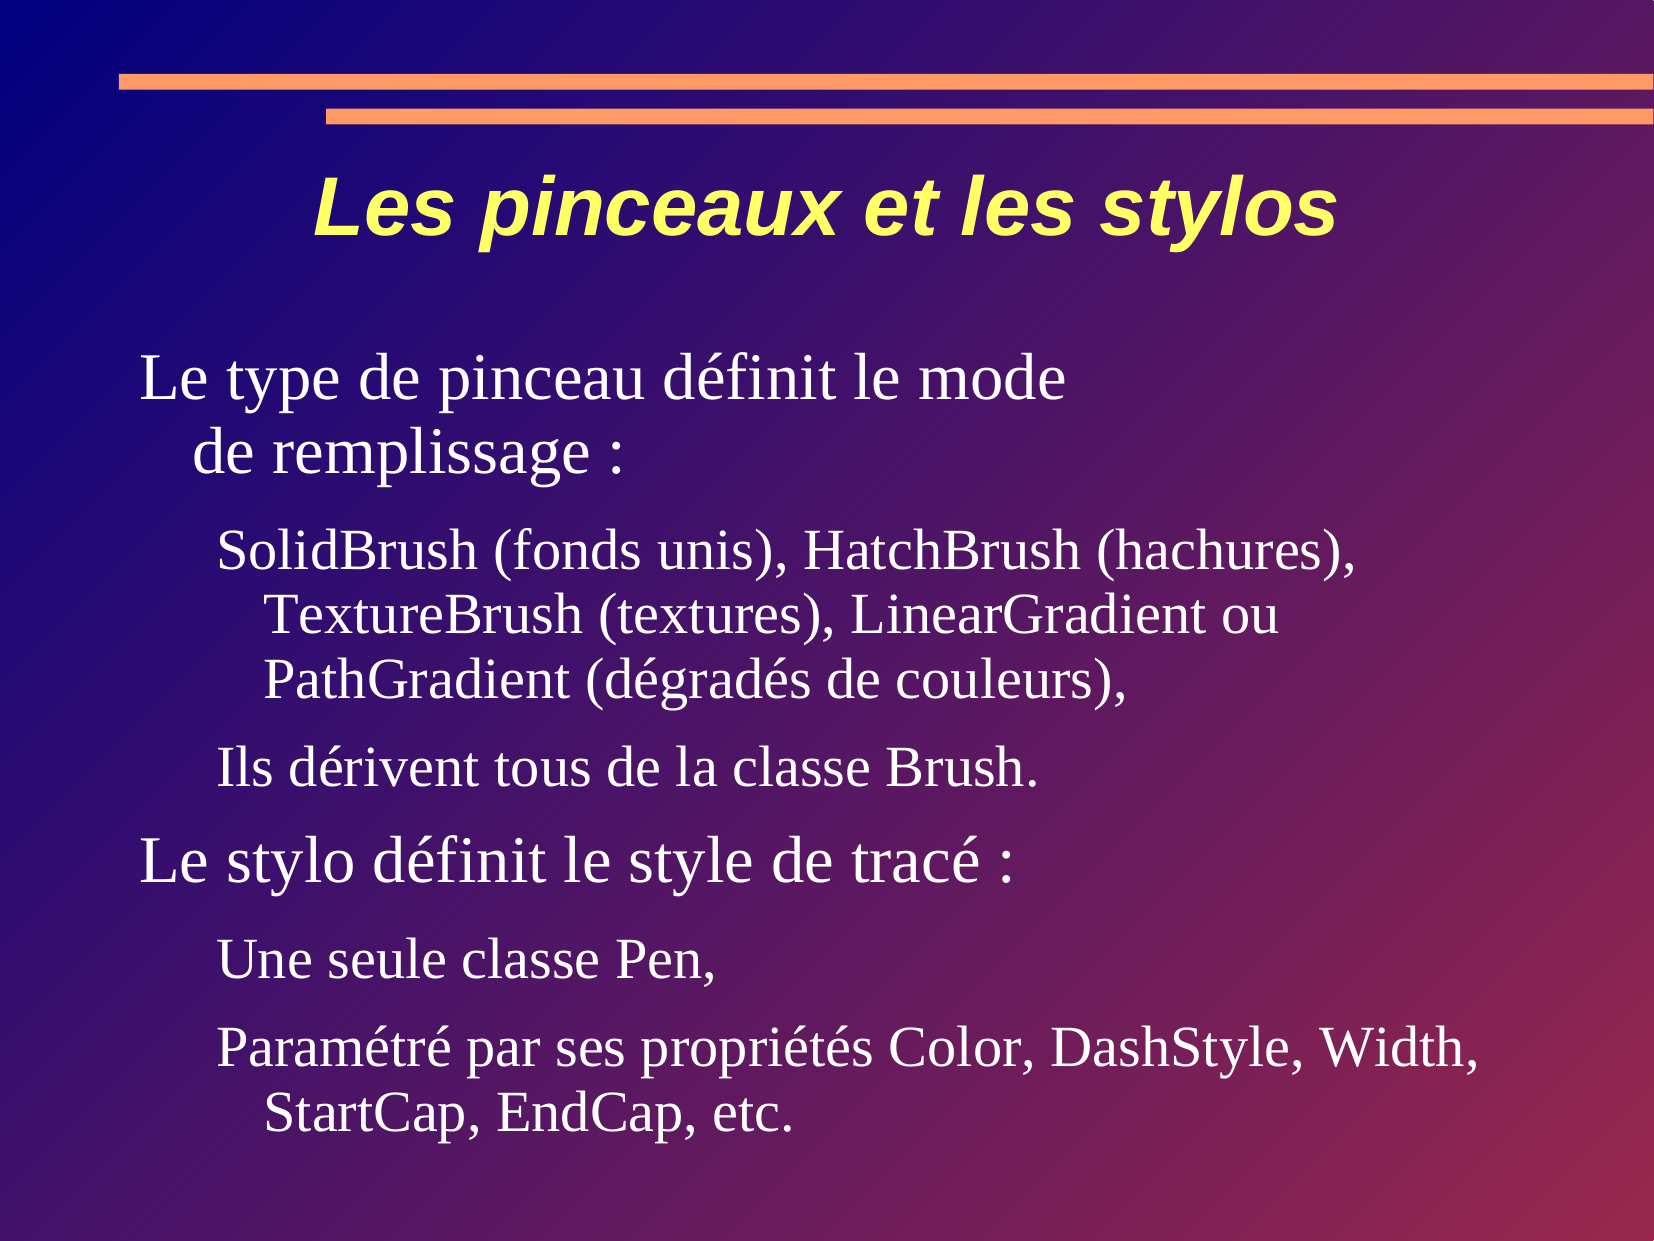

# Les pinceaux et les stylos
Le type de pinceau définit le mode
de remplissage :
SolidBrush (fonds unis), HatchBrush (hachures),
TextureBrush (textures), LinearGradient ou
PathGradient (dégradés de couleurs),
Ils dérivent tous de la classe Brush.
Le stylo définit le style de tracé :
Une seule classe Pen,
Paramétré par ses propriétés Color, DashStyle, Width, StartCap, EndCap, etc.